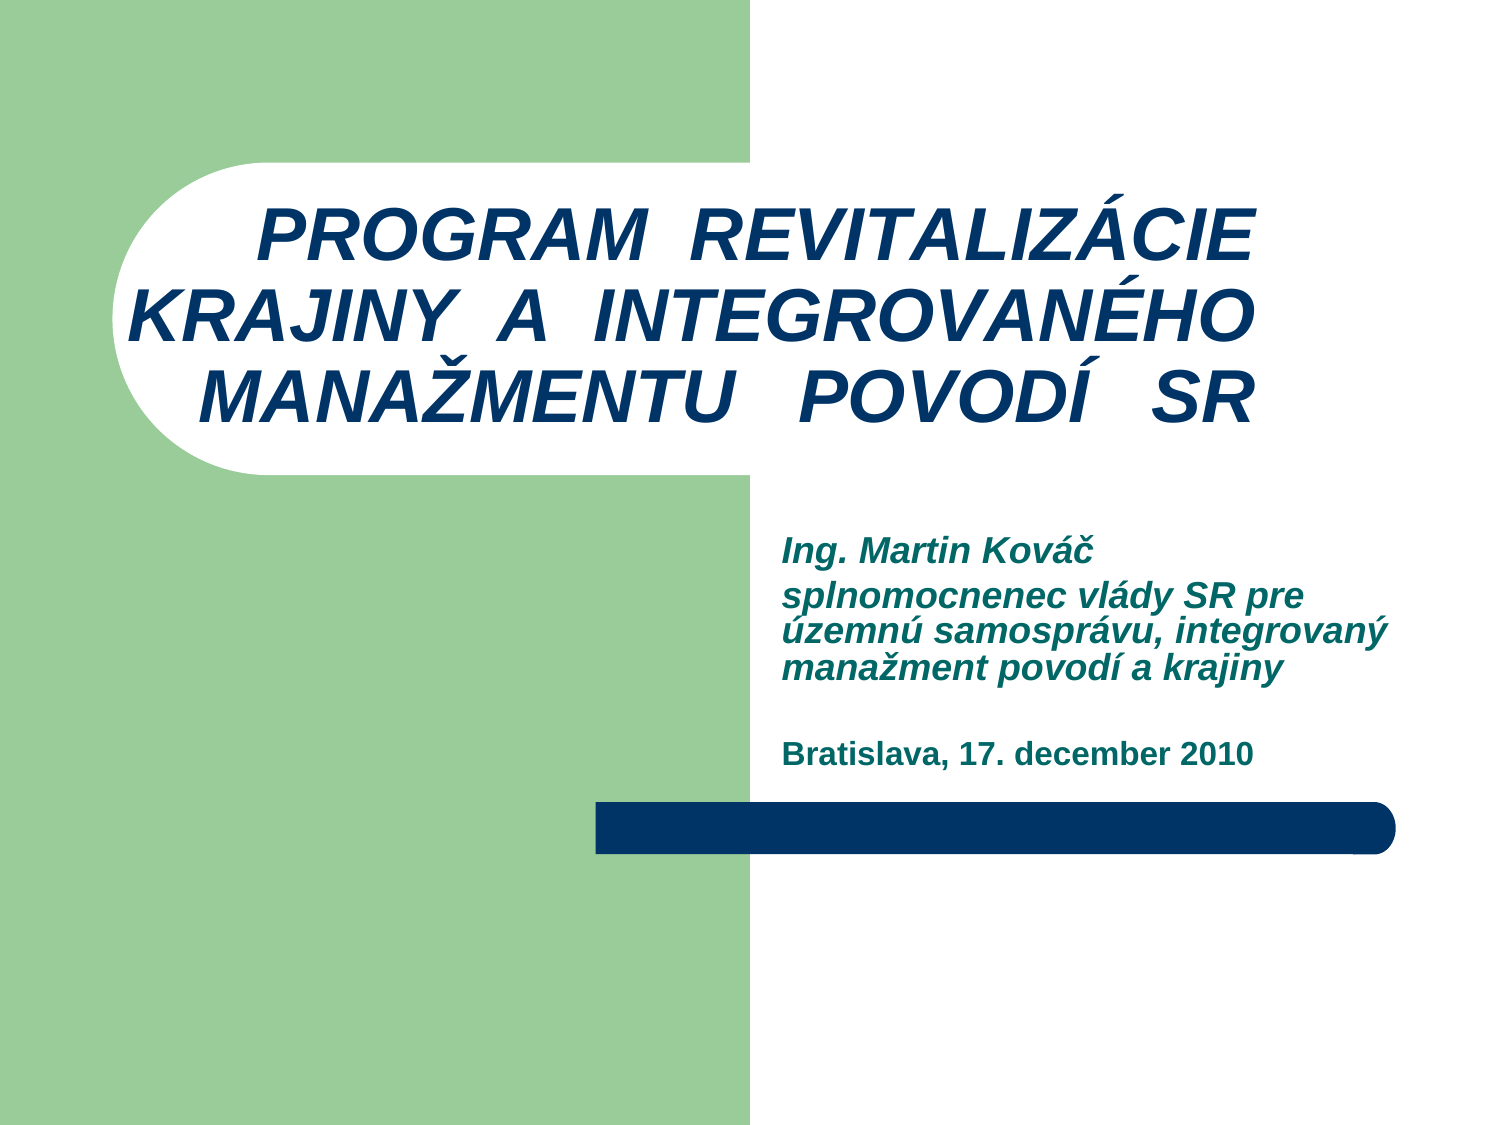

# PROGRAM REVITALIZÁCIE KRAJINY A  INTEGROVANÉHO MANAŽMENTU POVODÍ SR
Ing. Martin Kováč
splnomocnenec vlády SR pre územnú samosprávu, integrovaný manažment povodí a krajiny
Bratislava, 17. december 2010